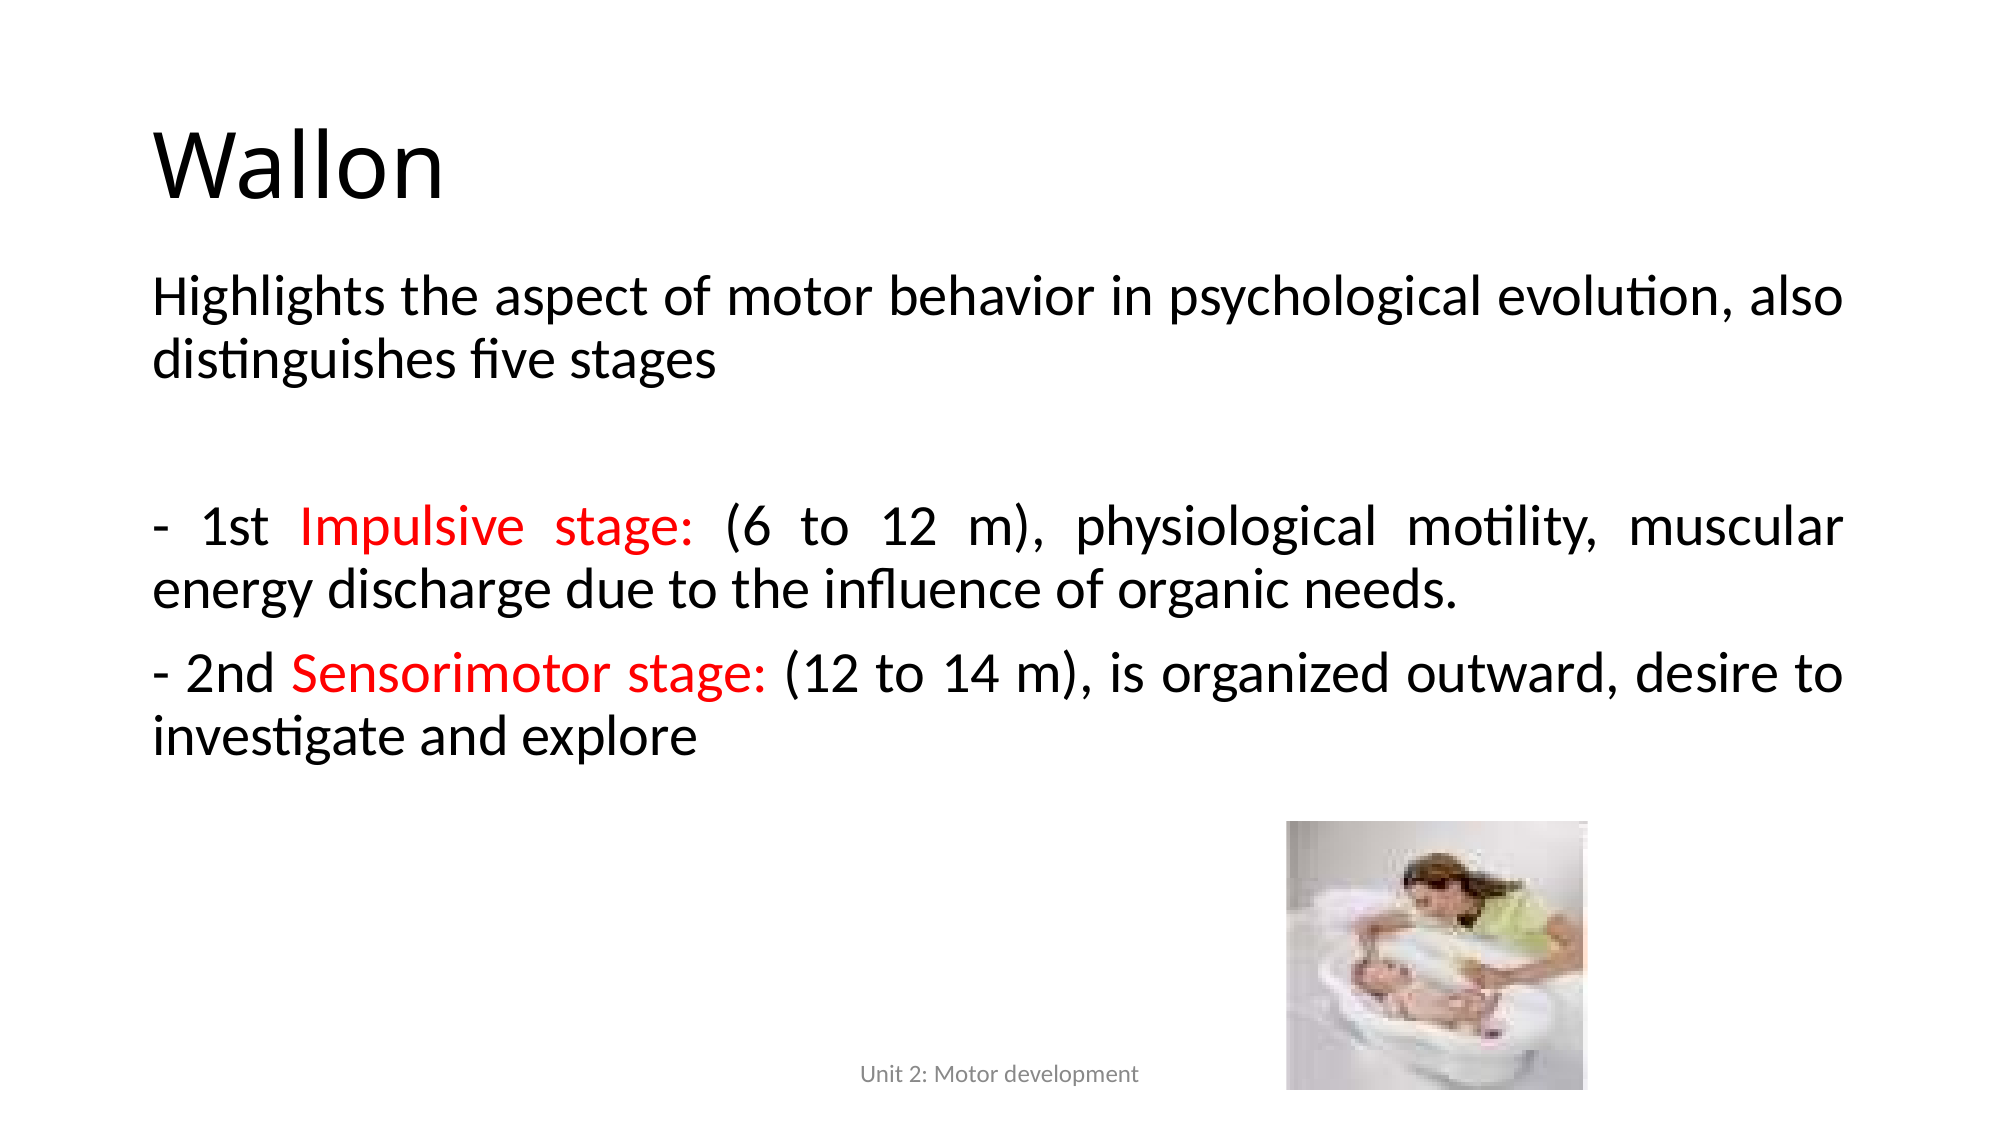

Wallon
Highlights the aspect of motor behavior in psychological evolution, also distinguishes five stages
- 1st Impulsive stage: (6 to 12 m), physiological motility, muscular energy discharge due to the influence of organic needs.
- 2nd Sensorimotor stage: (12 to 14 m), is organized outward, desire to investigate and explore
Unit 2: Motor development